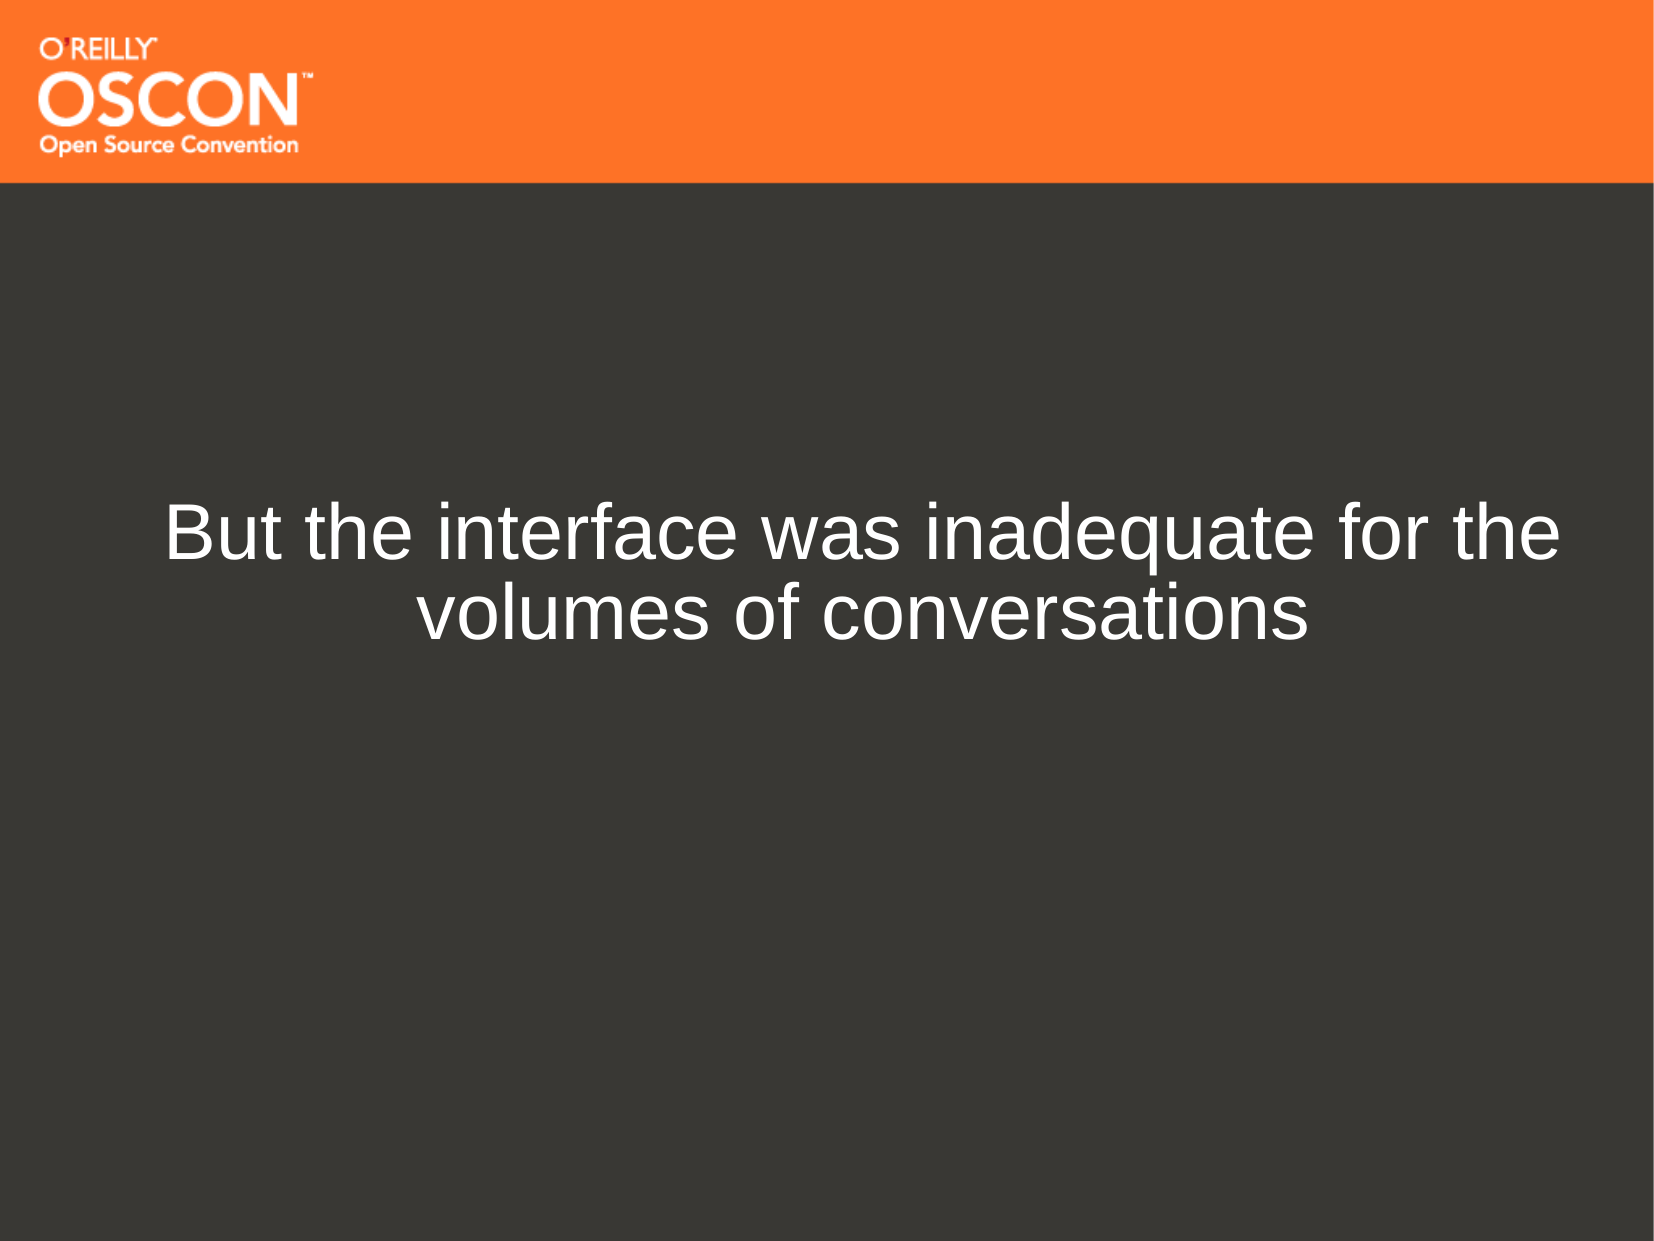

#
But the interface was inadequate for the volumes of conversations